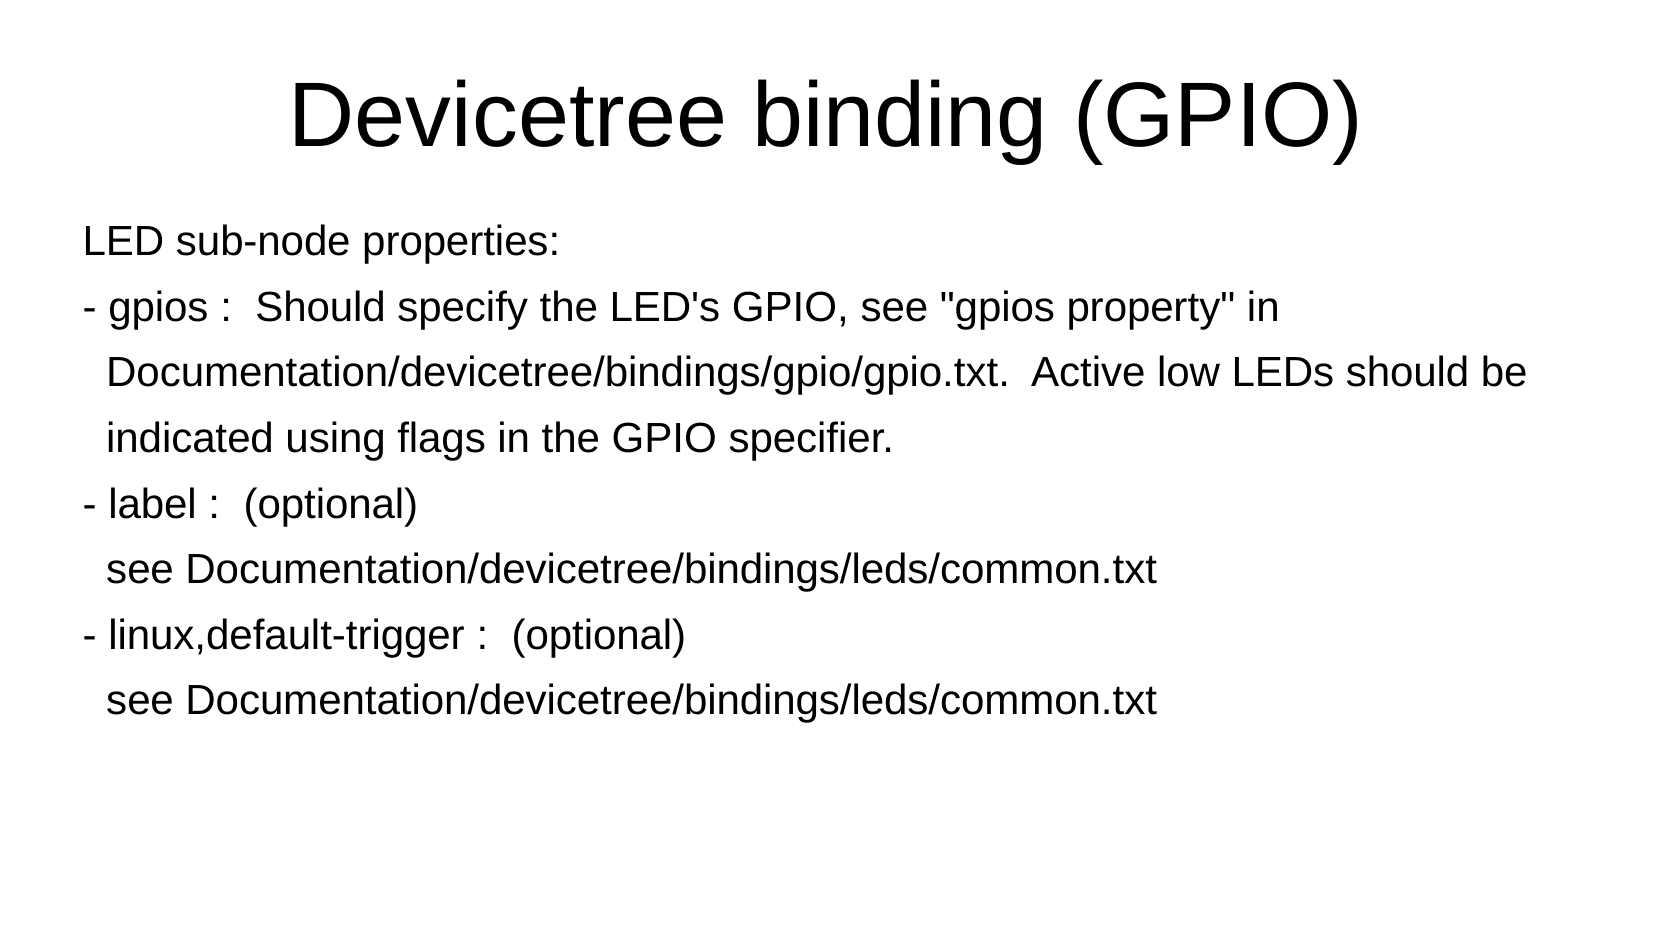

# Devicetree binding (GPIO)
LED sub-node properties:
- gpios : Should specify the LED's GPIO, see "gpios property" in
 Documentation/devicetree/bindings/gpio/gpio.txt. Active low LEDs should be
 indicated using flags in the GPIO specifier.
- label : (optional)
 see Documentation/devicetree/bindings/leds/common.txt
- linux,default-trigger : (optional)
 see Documentation/devicetree/bindings/leds/common.txt